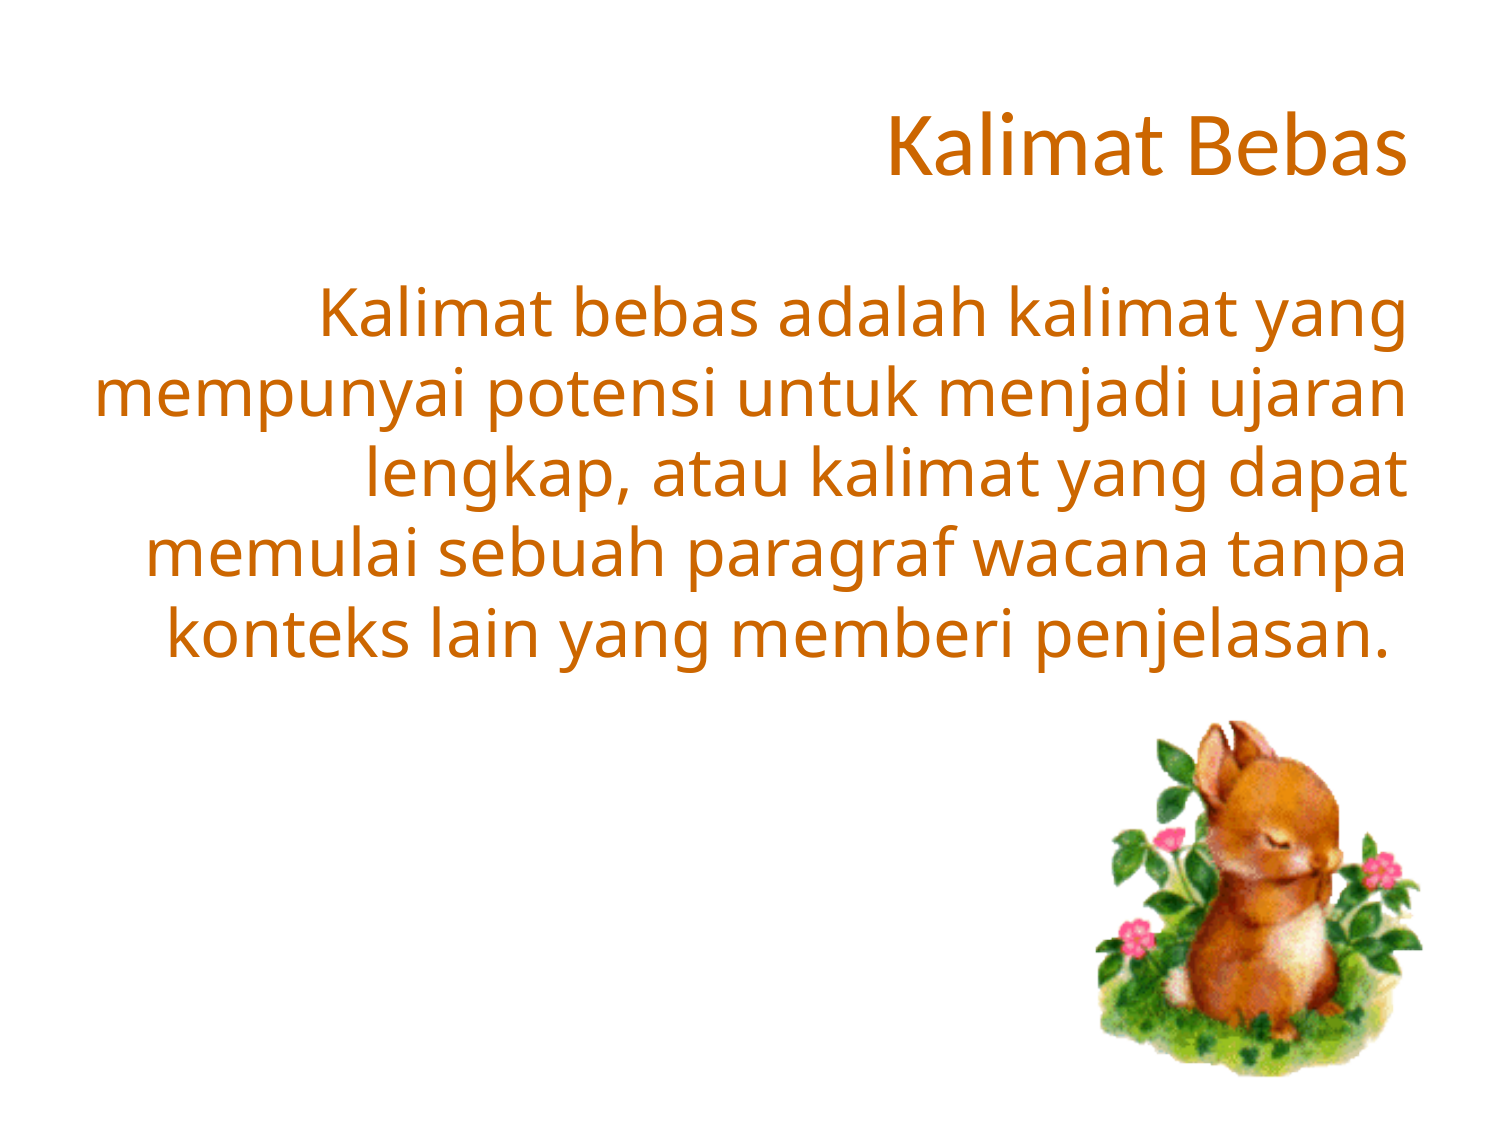

# Kalimat Bebas
Kalimat bebas adalah kalimat yang mempunyai potensi untuk menjadi ujaran lengkap, atau kalimat yang dapat memulai sebuah paragraf wacana tanpa konteks lain yang memberi penjelasan.